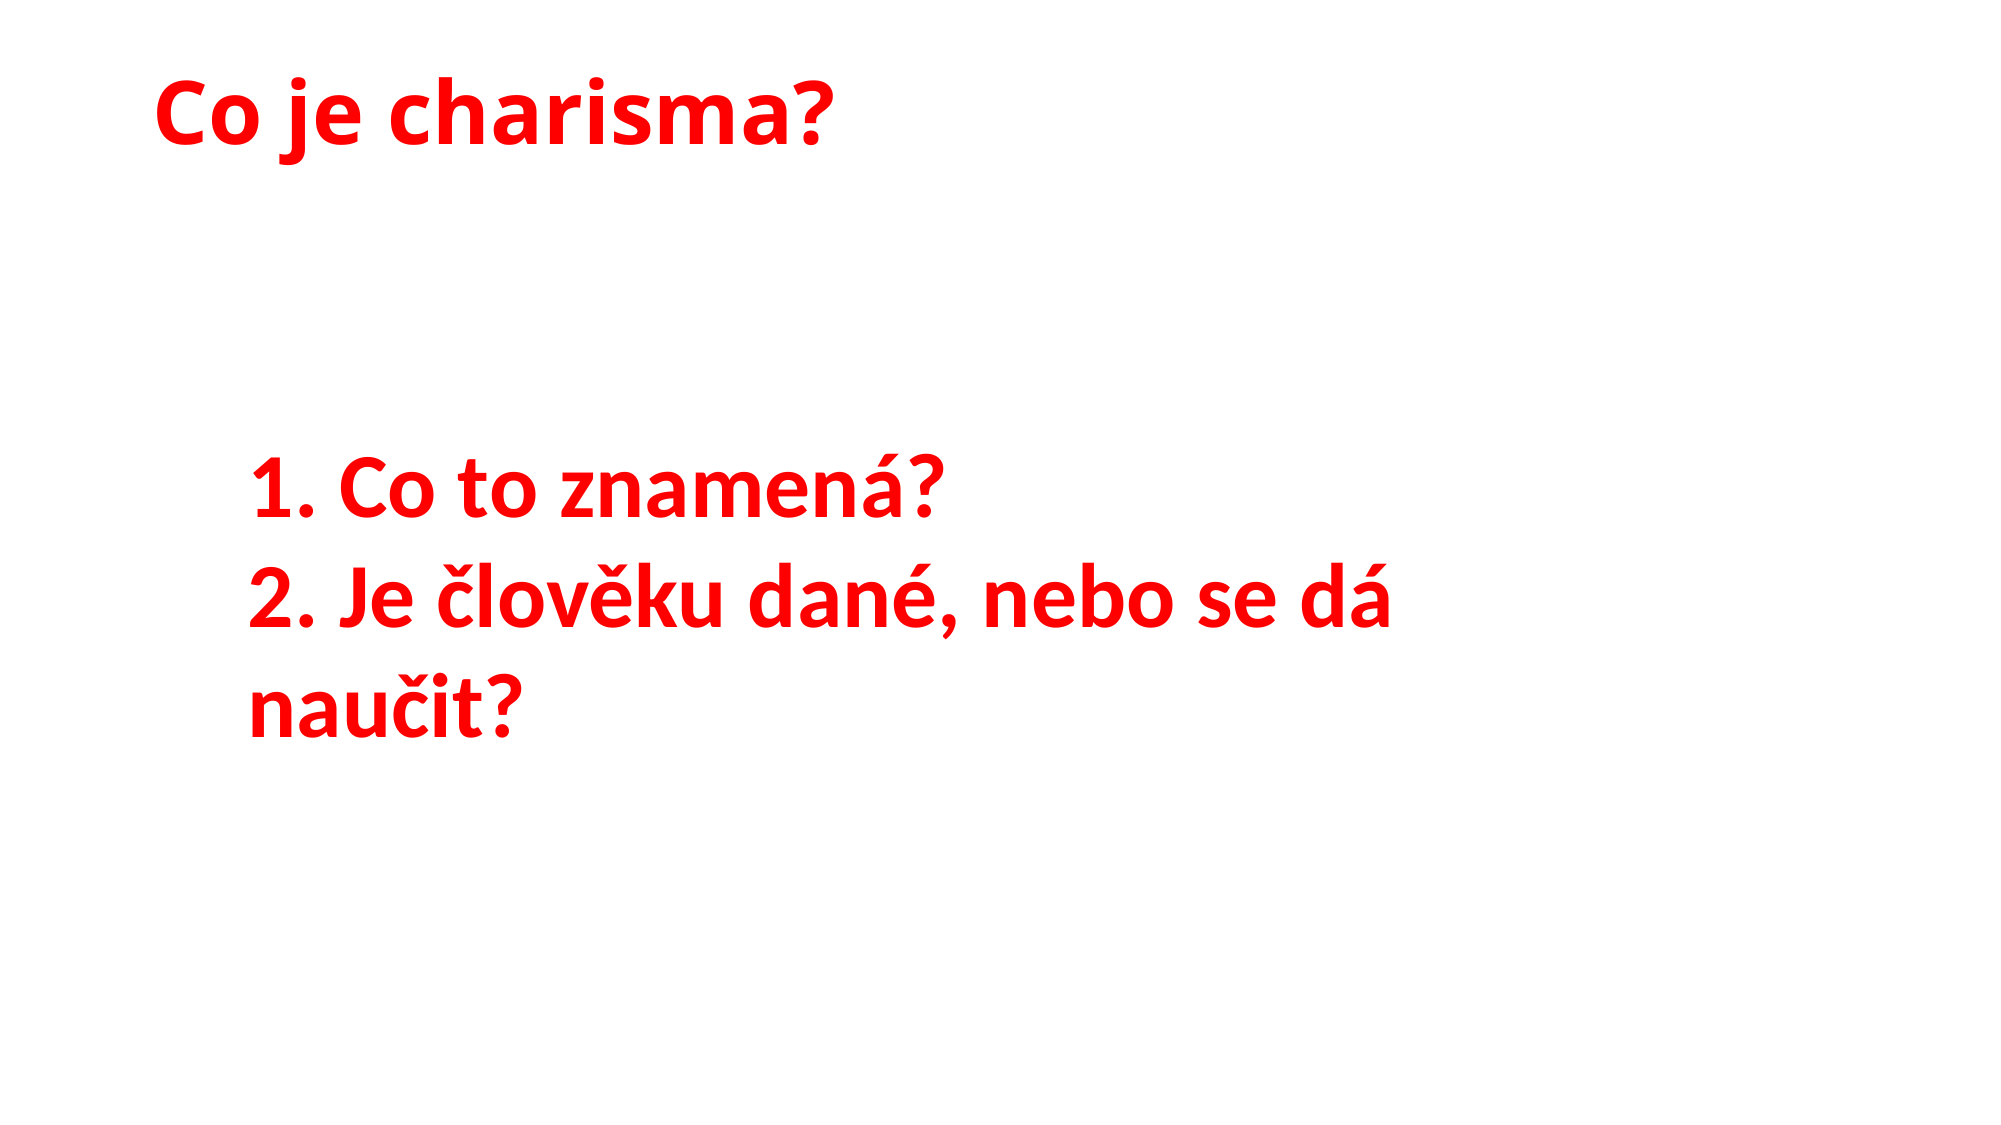

# Co je charisma?
1. Co to znamená?
2. Je člověku dané, nebo se dá naučit?